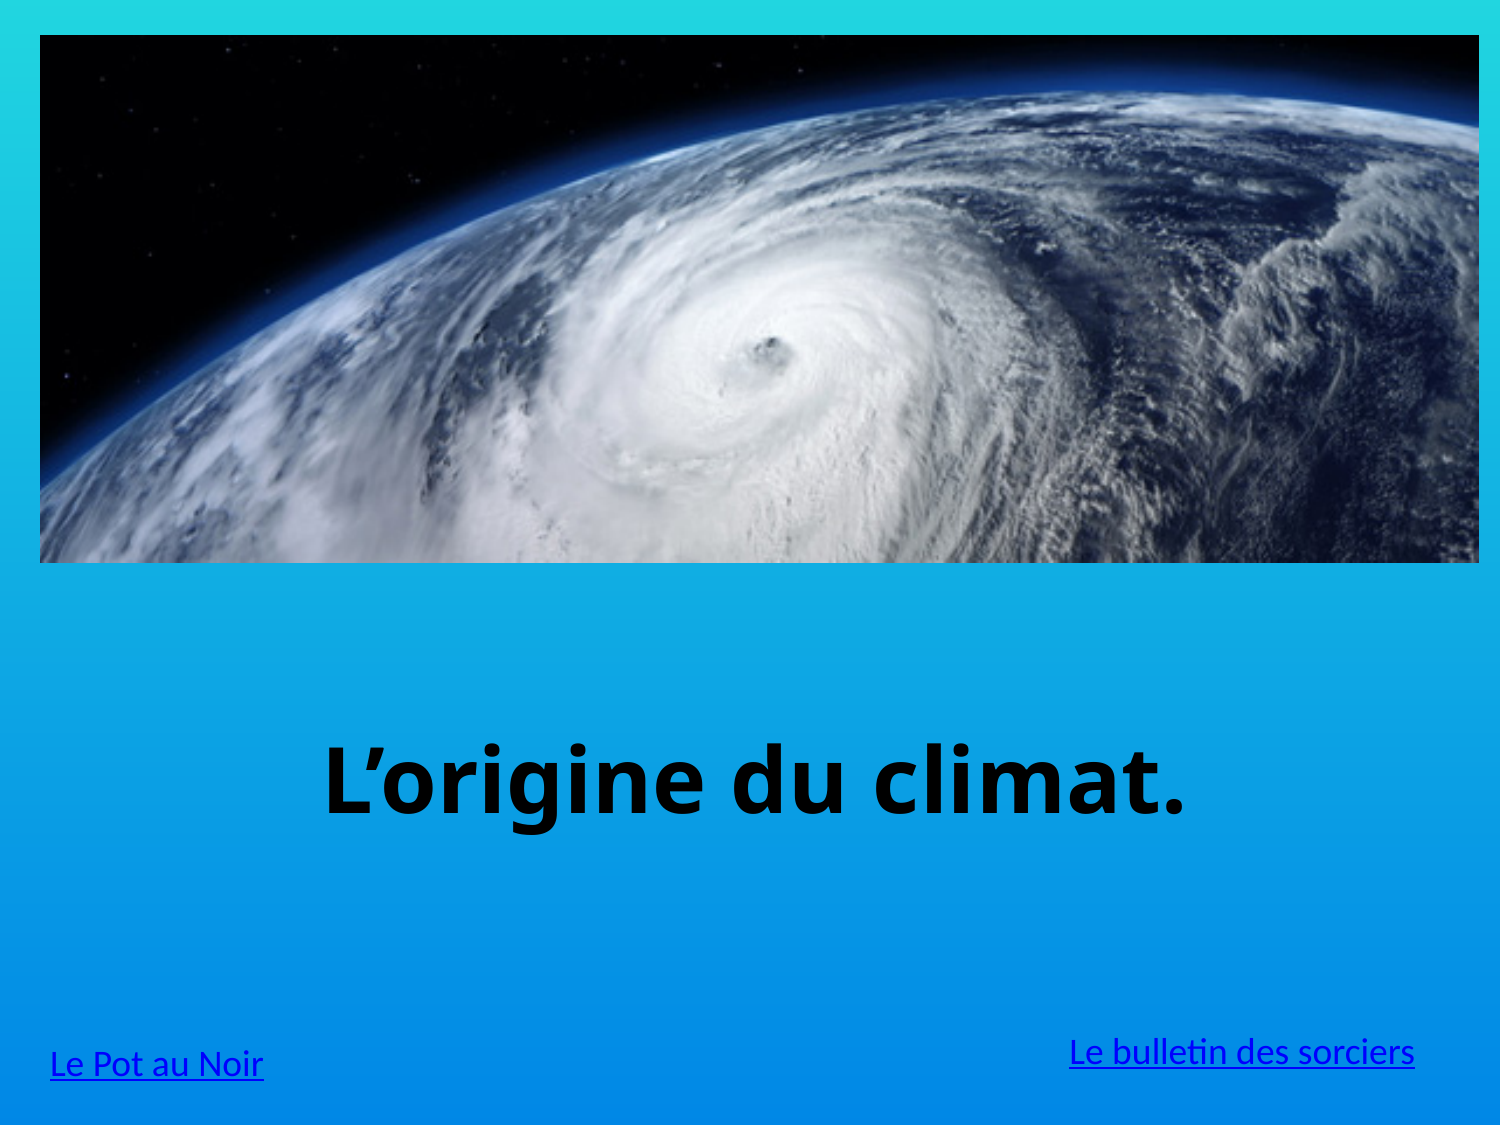

# L’origine du climat.
Le bulletin des sorciers
Le Pot au Noir